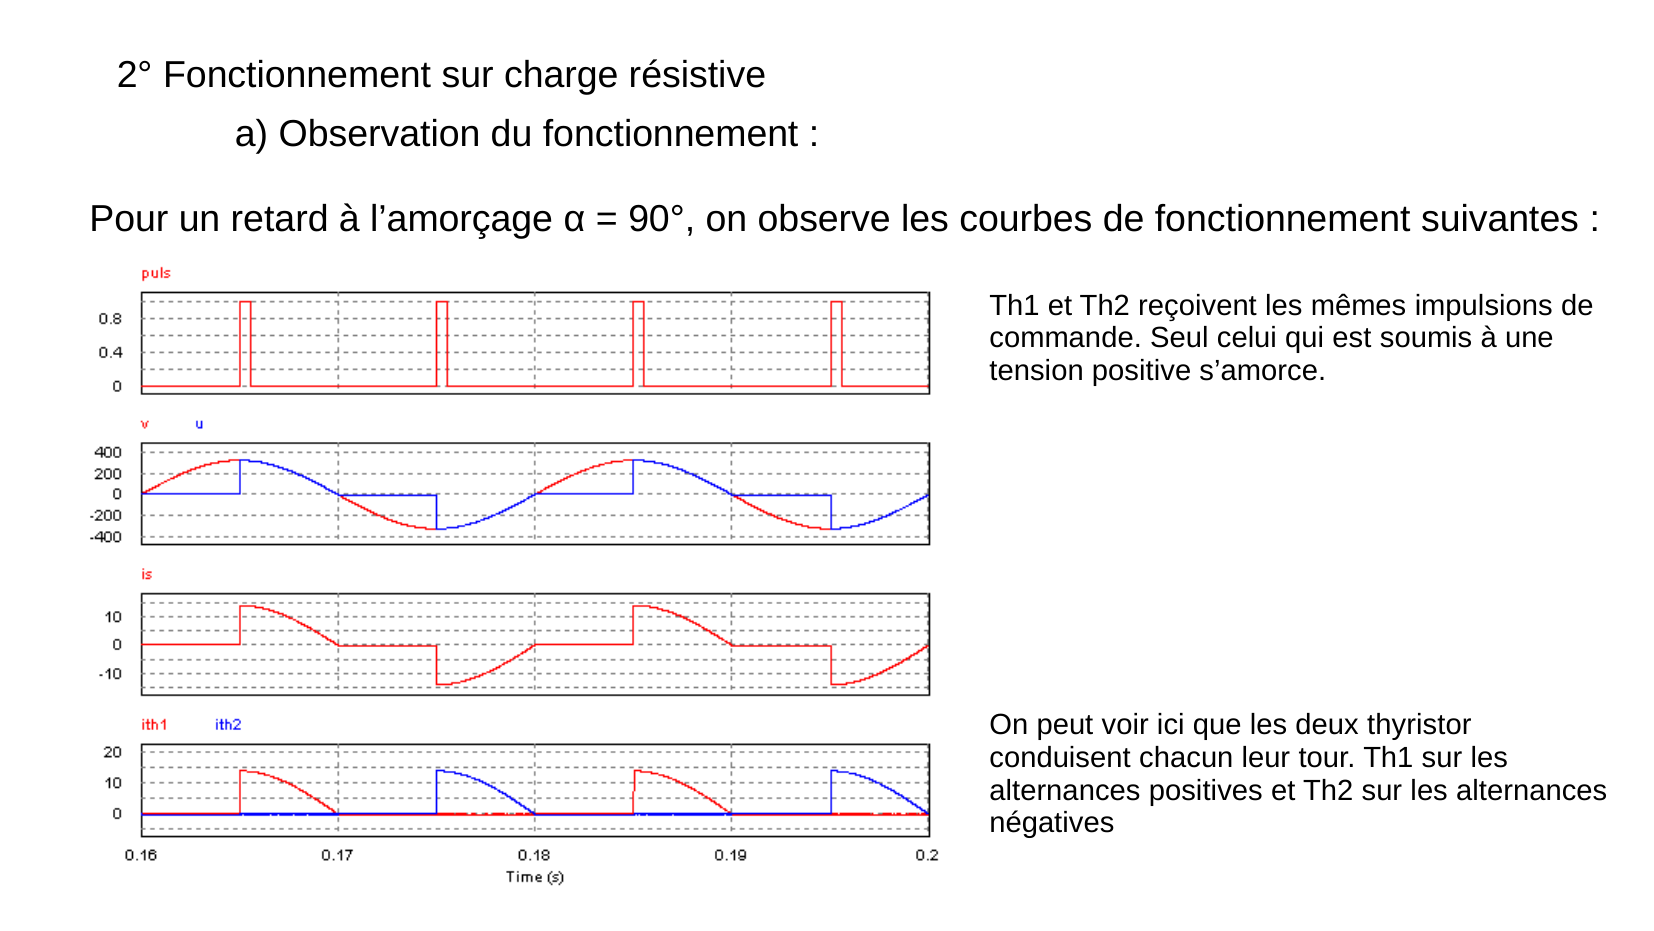

2° Fonctionnement sur charge résistive
a) Observation du fonctionnement :
Pour un retard à l’amorçage α = 90°, on observe les courbes de fonctionnement suivantes :
Th1 et Th2 reçoivent les mêmes impulsions de commande. Seul celui qui est soumis à une tension positive s’amorce.
On peut voir ici que les deux thyristor conduisent chacun leur tour. Th1 sur les alternances positives et Th2 sur les alternances négatives